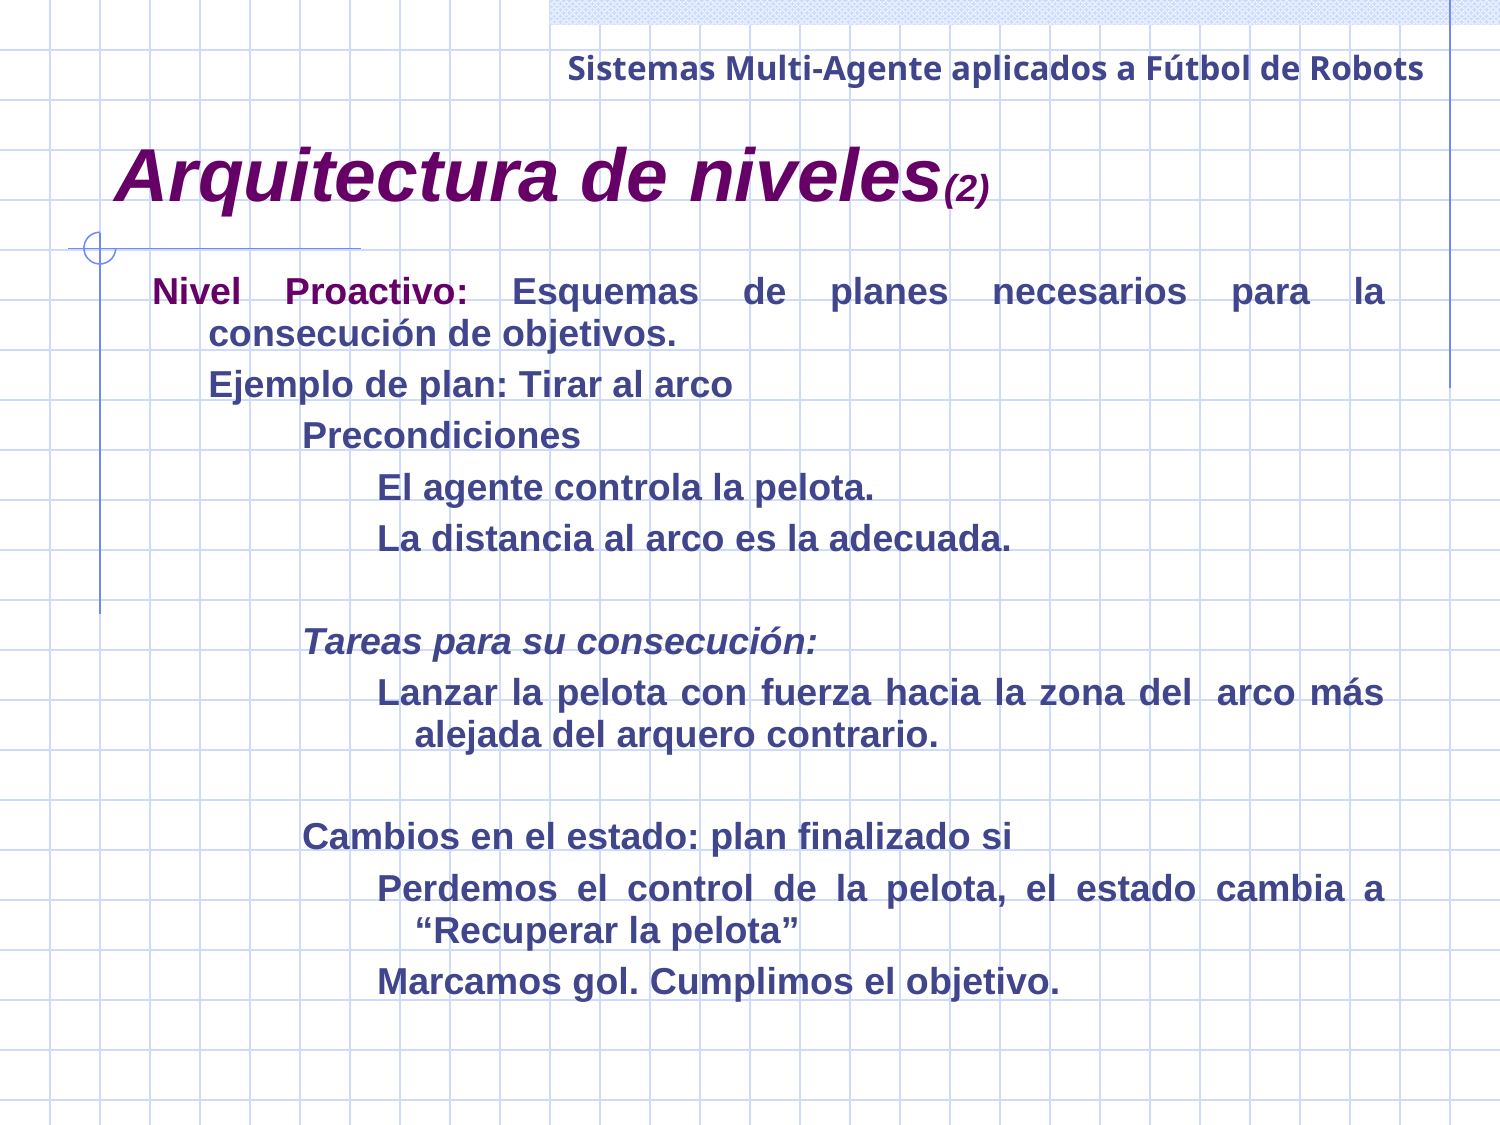

Sistemas Multi-Agente aplicados a Fútbol de Robots
# Arquitectura de niveles(2)
Nivel Proactivo: Esquemas de planes necesarios para la consecución de objetivos.
	Ejemplo de plan: Tirar al arco
		Precondiciones
El agente controla la pelota.
La distancia al arco es la adecuada.
		Tareas para su consecución:
Lanzar la pelota con fuerza hacia la zona del  arco más alejada del arquero contrario.
		Cambios en el estado: plan finalizado si
Perdemos el control de la pelota, el estado cambia a “Recuperar la pelota”
Marcamos gol. Cumplimos el objetivo.